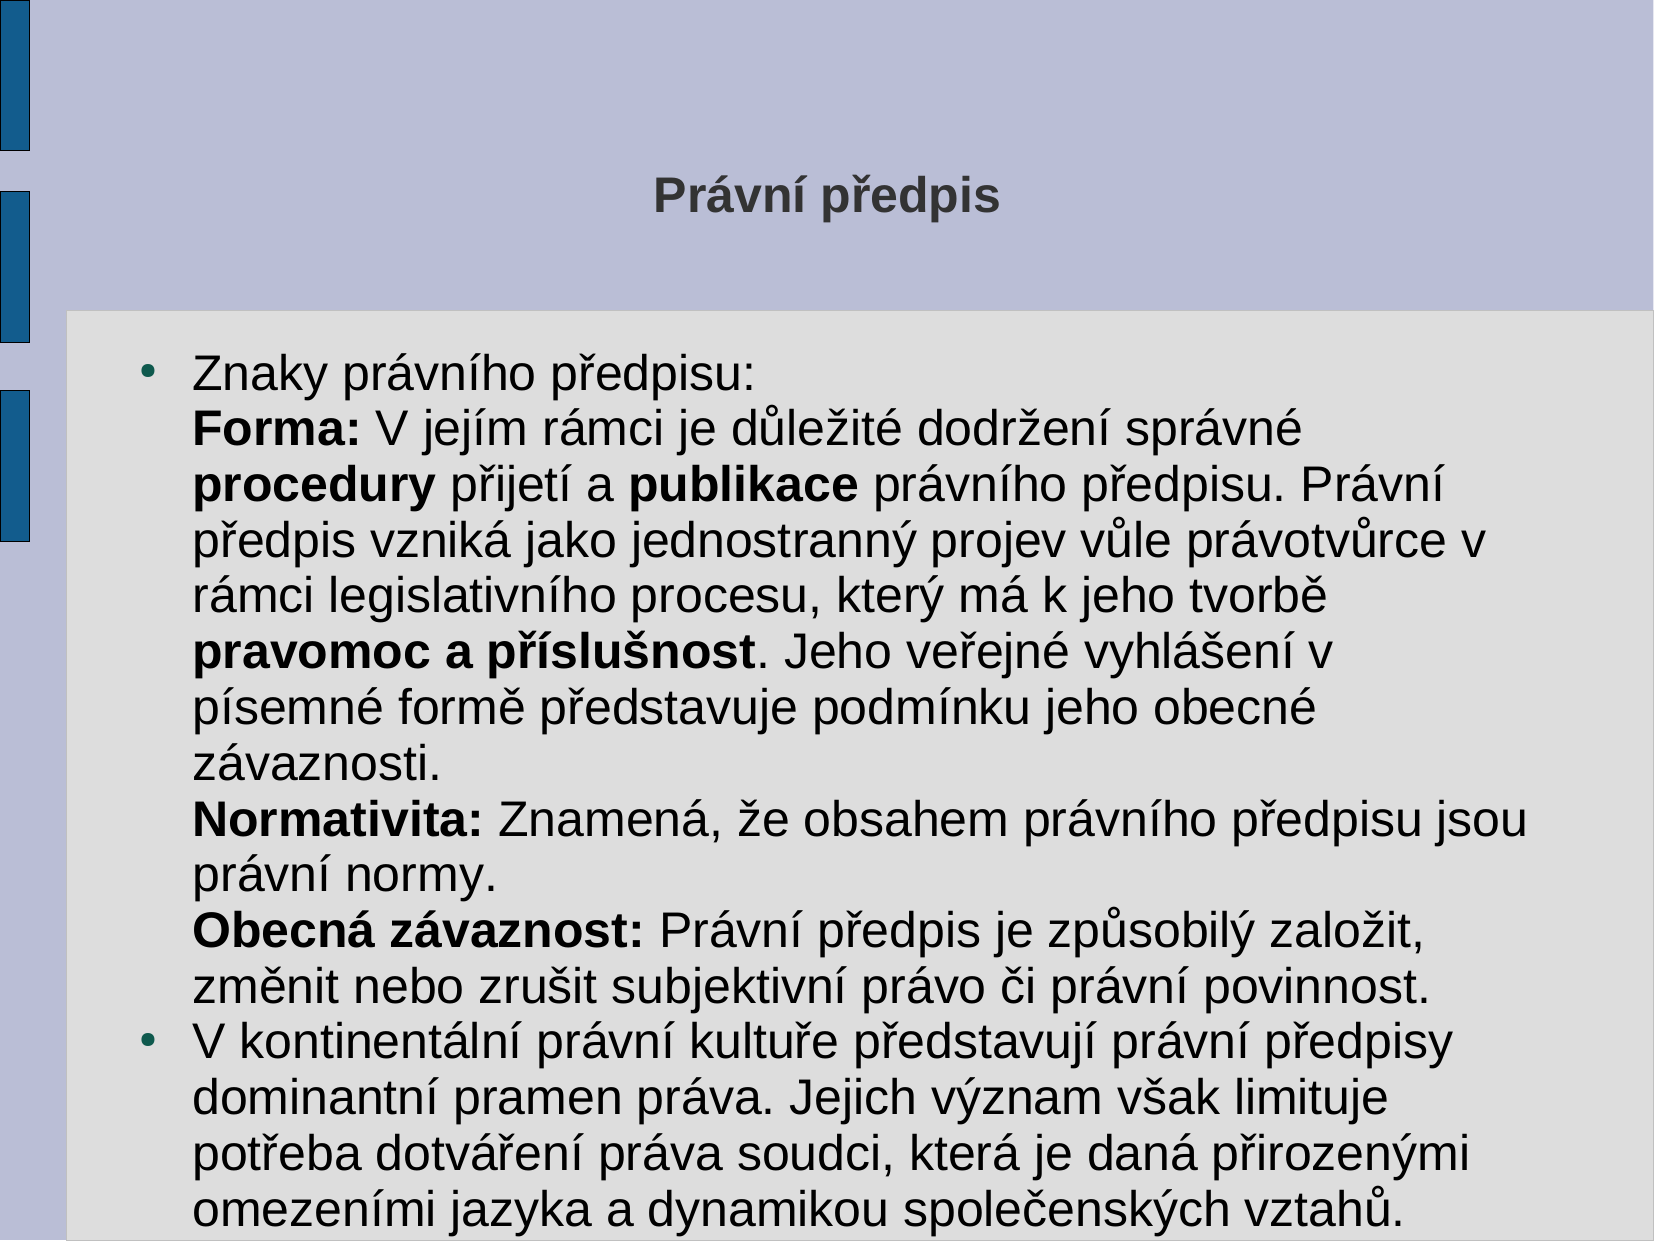

# Právní předpis
Znaky právního předpisu:
Forma: V jejím rámci je důležité dodržení správné procedury přijetí a publikace právního předpisu. Právní předpis vzniká jako jednostranný projev vůle právotvůrce v rámci legislativního procesu, který má k jeho tvorbě pravomoc a příslušnost. Jeho veřejné vyhlášení v písemné formě představuje podmínku jeho obecné závaznosti.
Normativita: Znamená, že obsahem právního předpisu jsou právní normy.
Obecná závaznost: Právní předpis je způsobilý založit, změnit nebo zrušit subjektivní právo či právní povinnost.
V kontinentální právní kultuře představují právní předpisy dominantní pramen práva. Jejich význam však limituje potřeba dotváření práva soudci, která je daná přirozenými omezeními jazyka a dynamikou společenských vztahů.